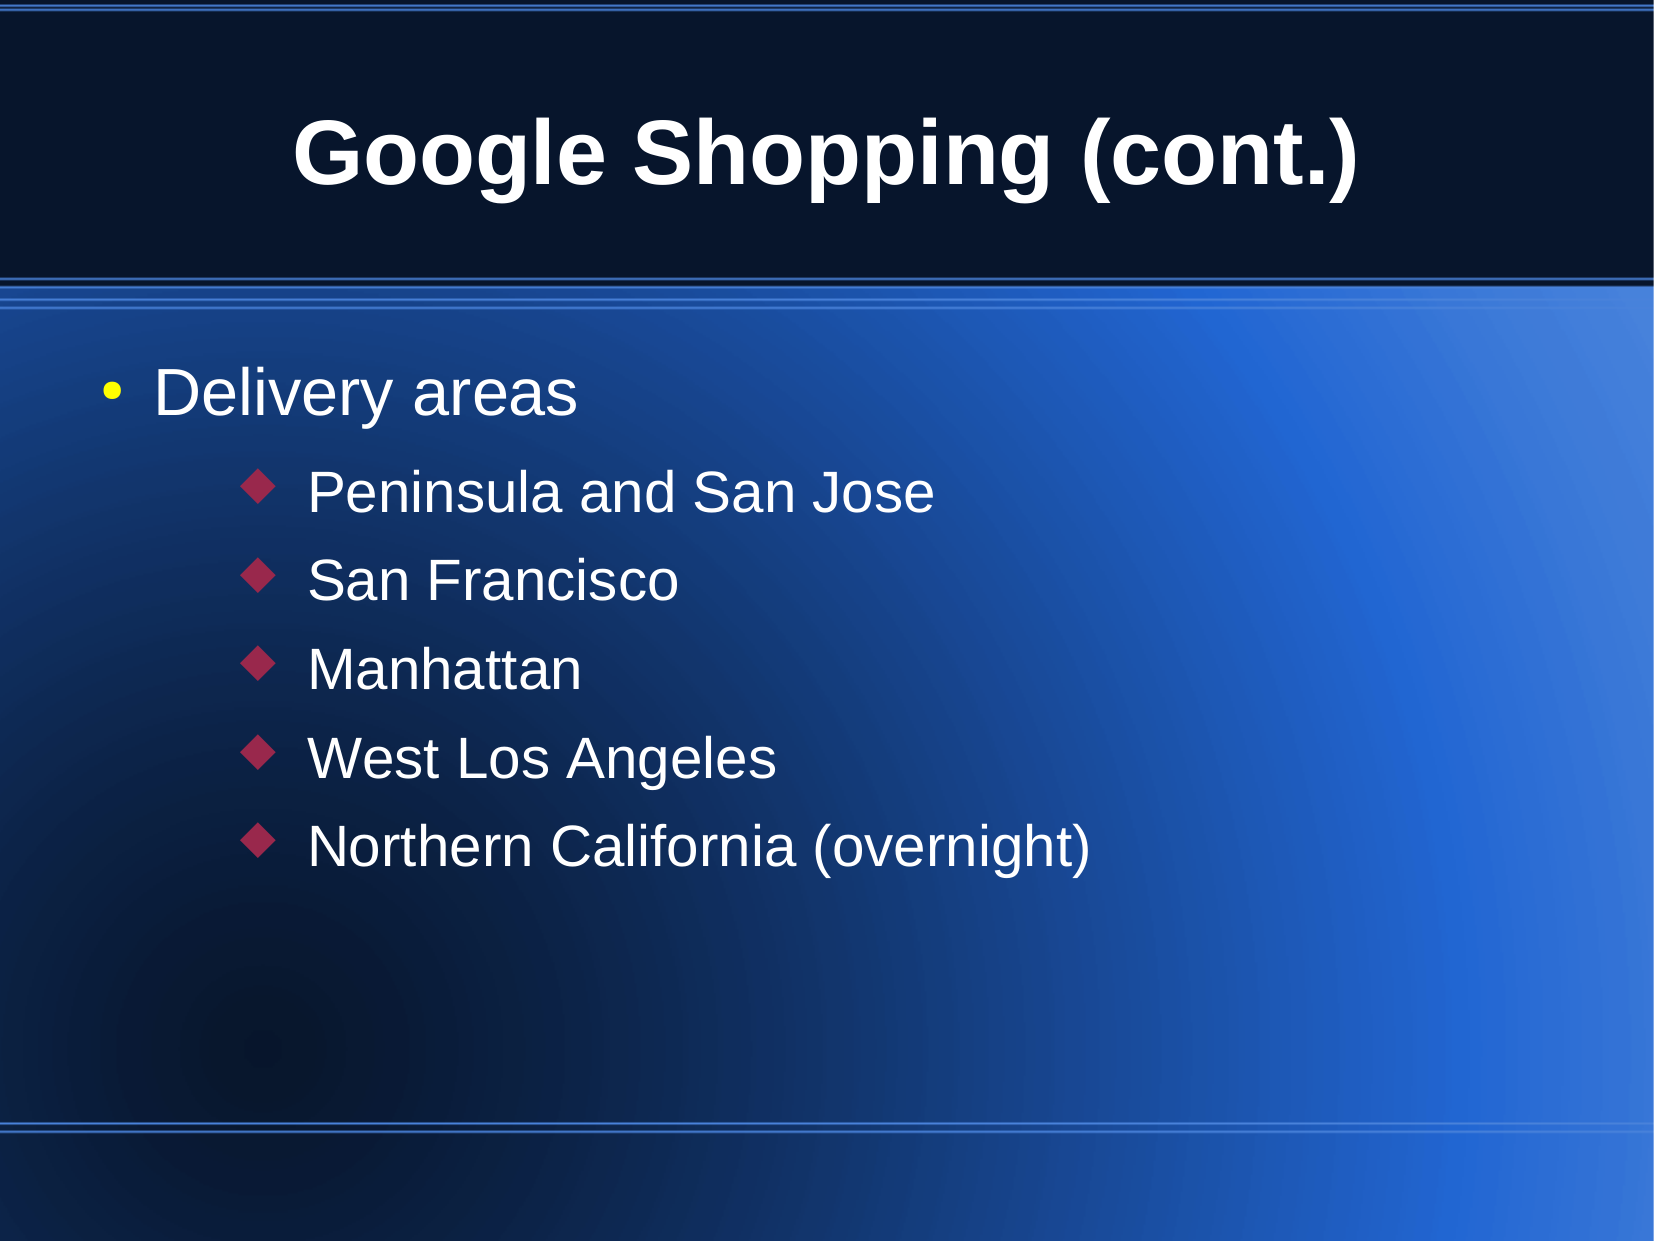

# Google Shopping (cont.)
Delivery areas
Peninsula and San Jose
San Francisco
Manhattan
West Los Angeles
Northern California (overnight)